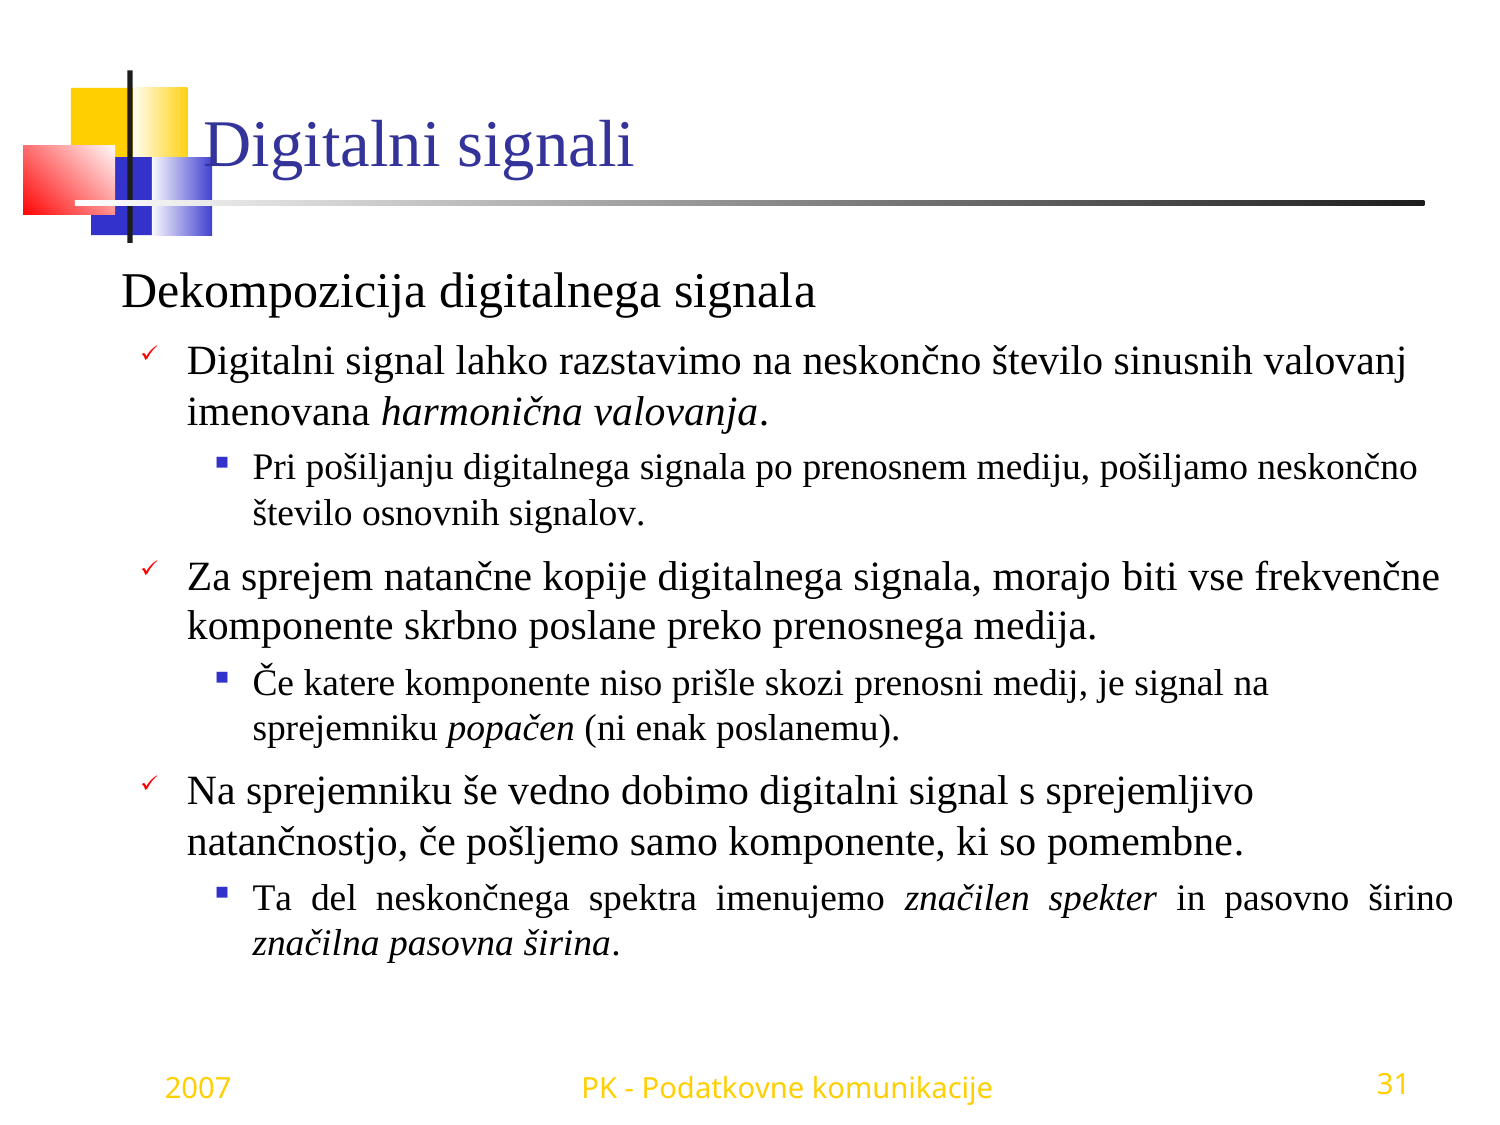

# Digitalni signali
	Dekompozicija digitalnega signala
Digitalni signal lahko razstavimo na neskončno število sinusnih valovanj imenovana harmonična valovanja.
Pri pošiljanju digitalnega signala po prenosnem mediju, pošiljamo neskončno število osnovnih signalov.
Za sprejem natančne kopije digitalnega signala, morajo biti vse frekvenčne komponente skrbno poslane preko prenosnega medija.
Če katere komponente niso prišle skozi prenosni medij, je signal na sprejemniku popačen (ni enak poslanemu).
Na sprejemniku še vedno dobimo digitalni signal s sprejemljivo natančnostjo, če pošljemo samo komponente, ki so pomembne.
Ta del neskončnega spektra imenujemo značilen spekter in pasovno širino značilna pasovna širina.
2007
PK - Podatkovne komunikacije